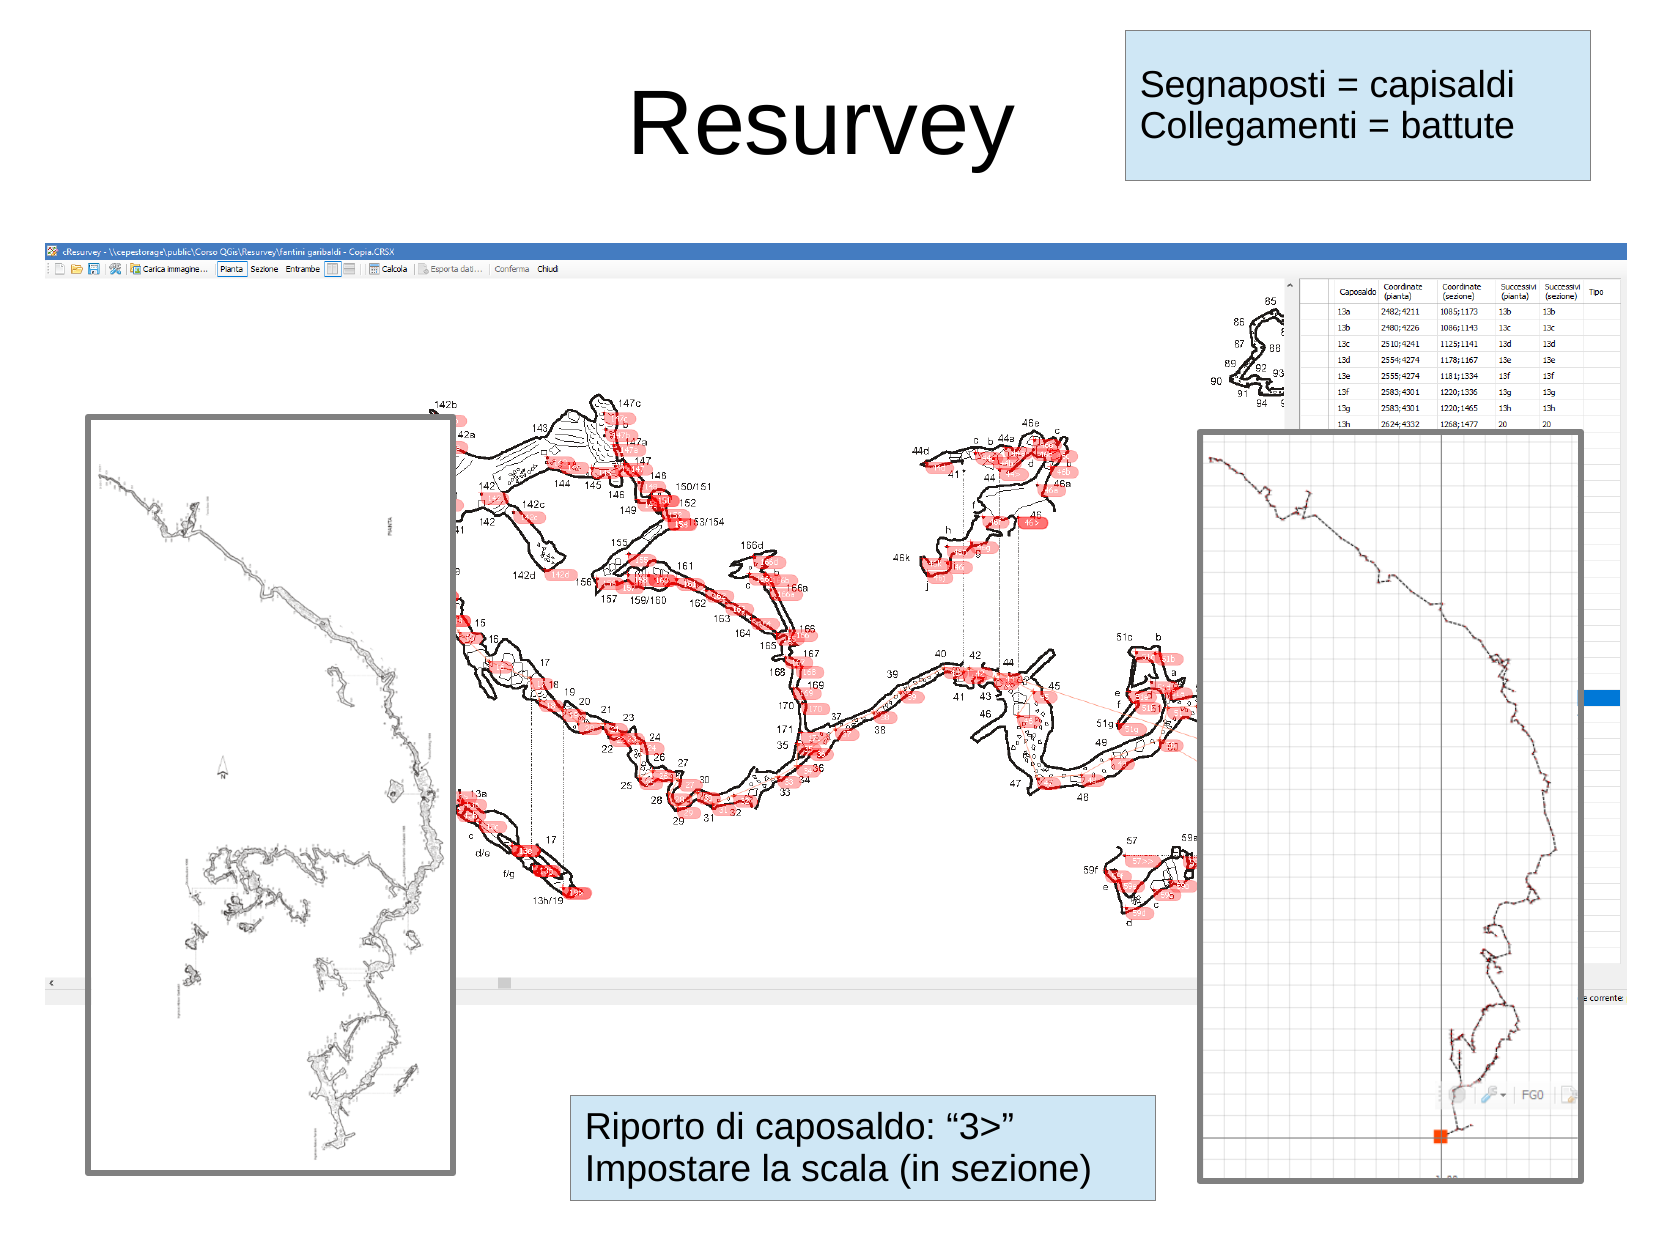

# Resurvey
Segnaposti = capisaldi
Collegamenti = battute
￹
Riporto di caposaldo: “3>”
Impostare la scala (in sezione)